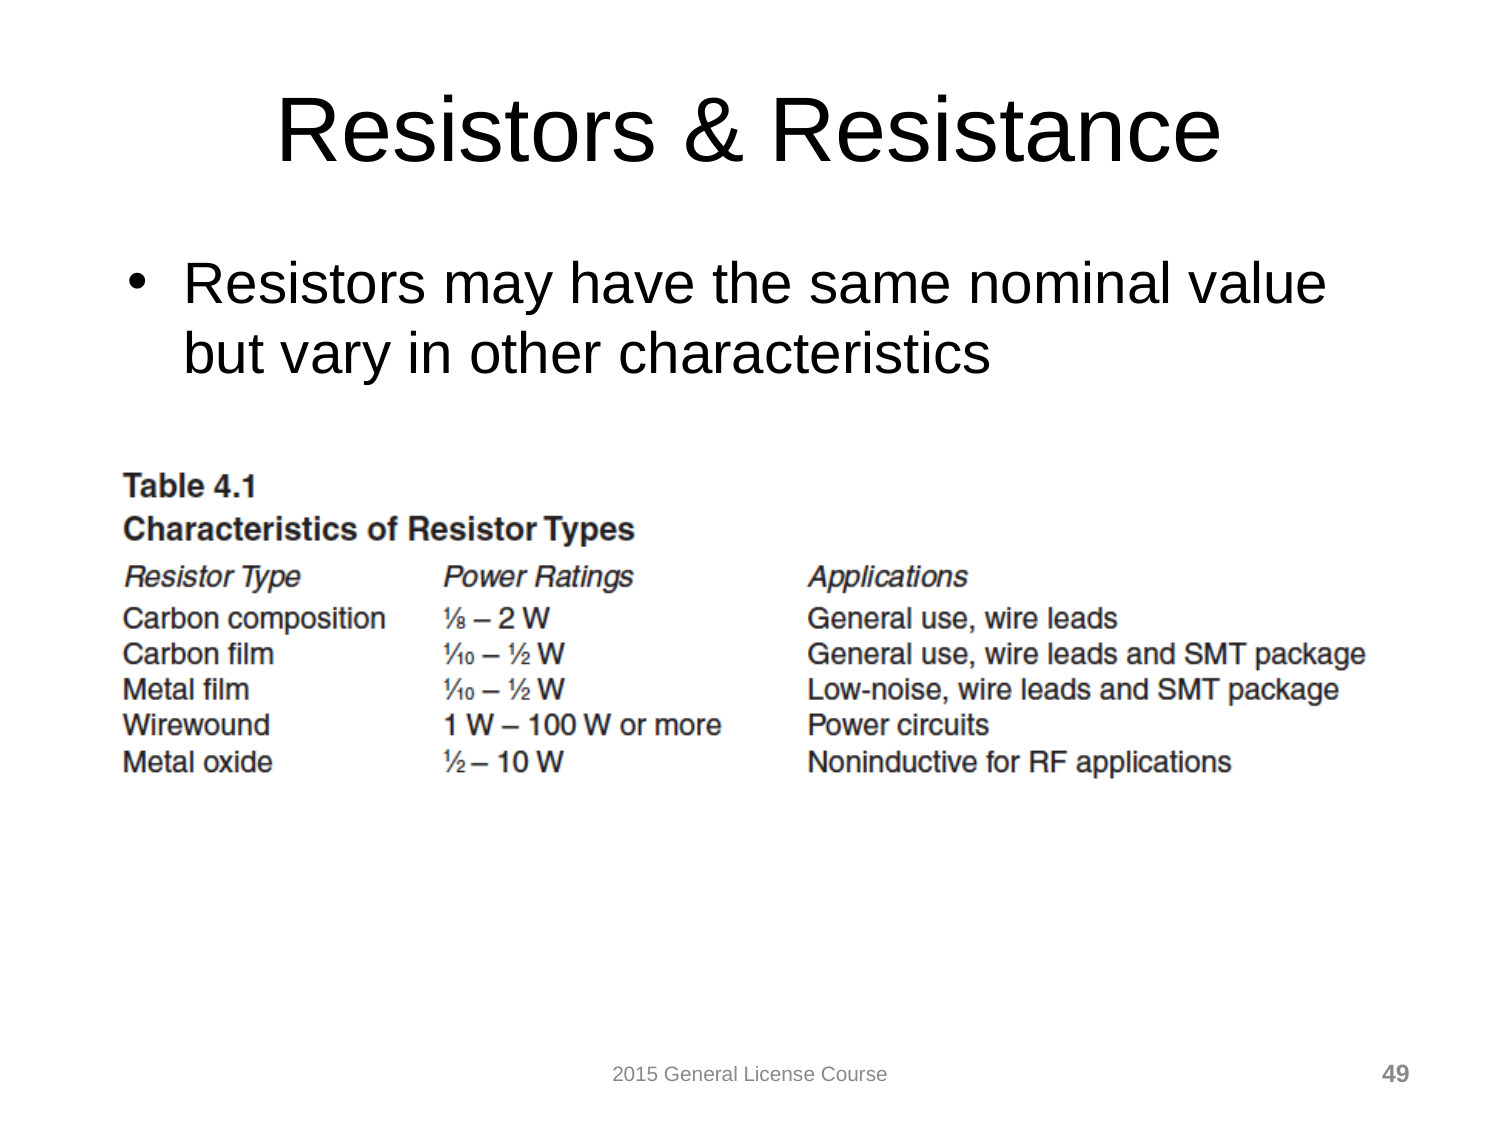

Resistors & Resistance
Resistors may have the same nominal value but vary in other characteristics
2015 General License Course